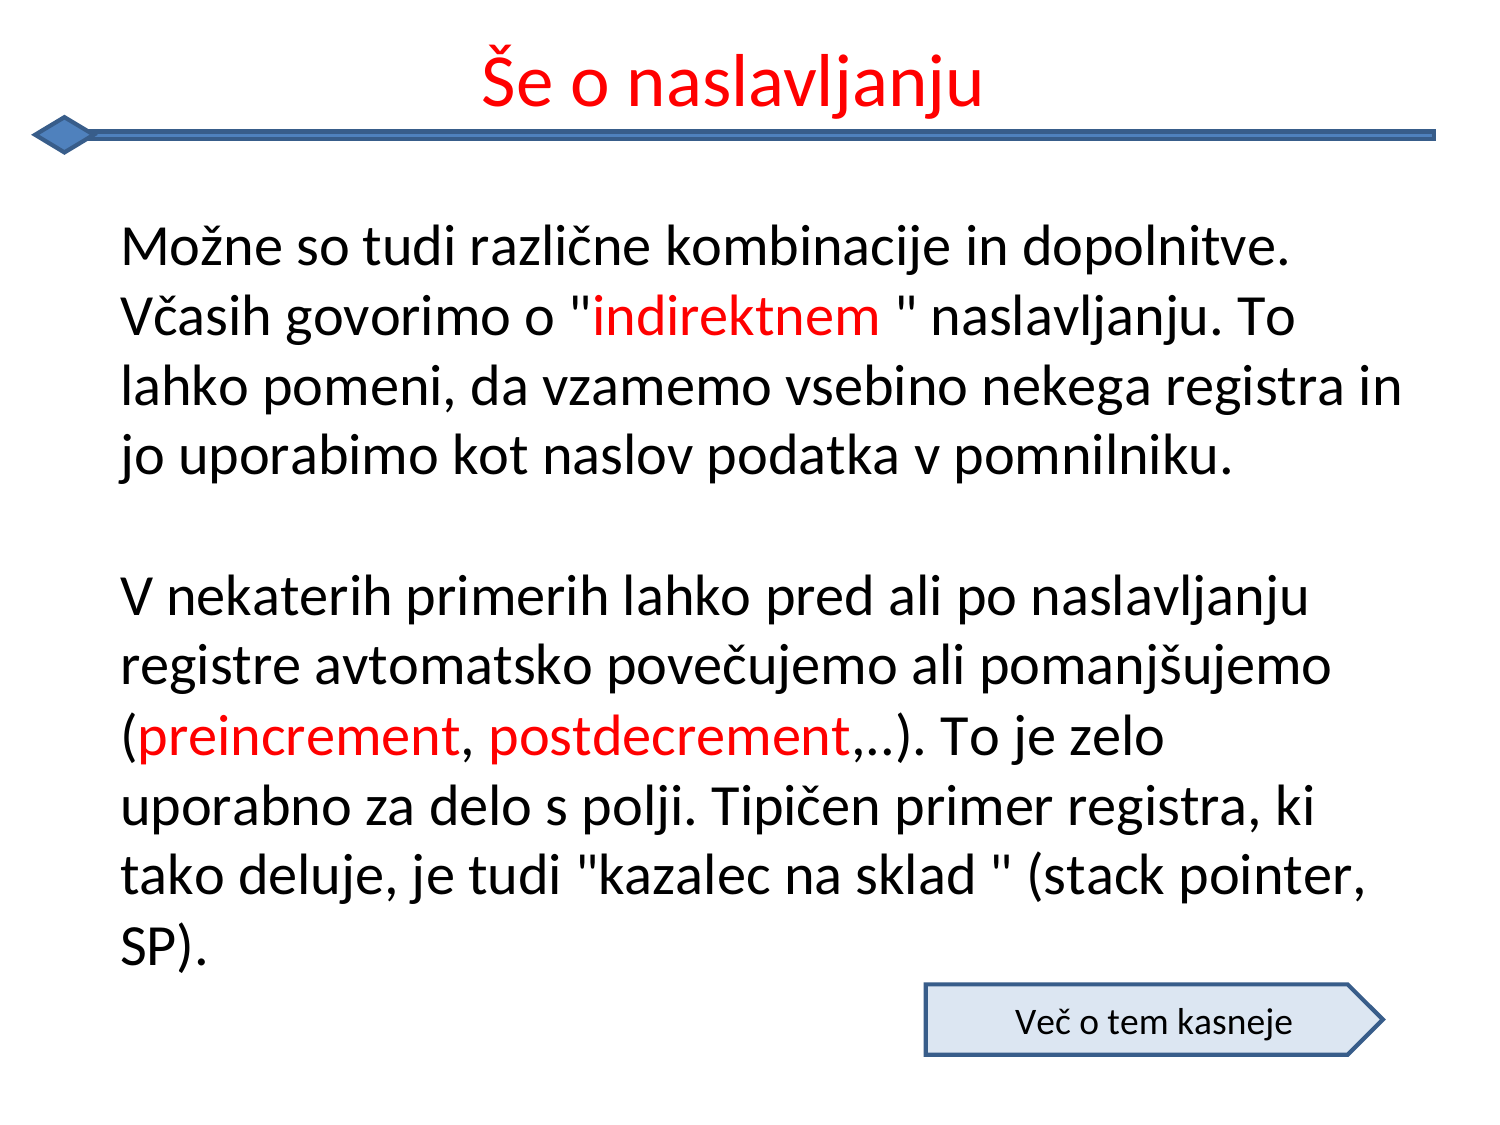

# Še o naslavljanju
Možne so tudi različne kombinacije in dopolnitve. Včasih govorimo o "indirektnem " naslavljanju. To lahko pomeni, da vzamemo vsebino nekega registra in jo uporabimo kot naslov podatka v pomnilniku.
V nekaterih primerih lahko pred ali po naslavljanju registre avtomatsko povečujemo ali pomanjšujemo (preincrement, postdecrement,..). To je zelo uporabno za delo s polji. Tipičen primer registra, ki tako deluje, je tudi "kazalec na sklad " (stack pointer, SP).
Več o tem kasneje